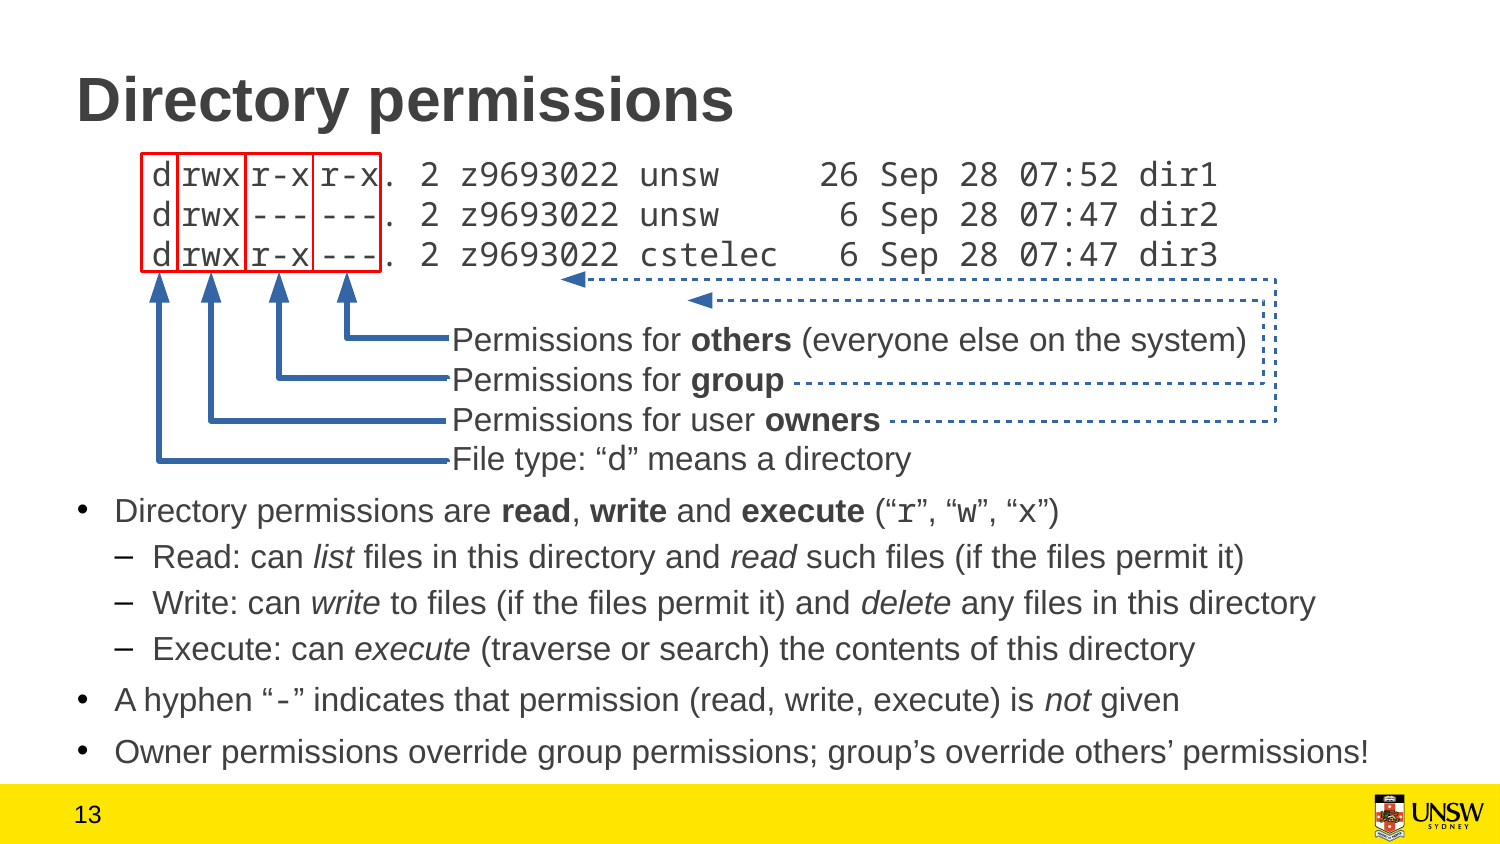

# Directory permissions
 	d rwx r-x r-x. 2 z9693022 unsw 26 Sep 28 07:52 dir1
	d rwx --- ---. 2 z9693022 unsw 6 Sep 28 07:47 dir2
	d rwx r-x ---. 2 z9693022 cstelec 6 Sep 28 07:47 dir3
					Permissions for others (everyone else on the system)
					Permissions for group
					Permissions for user owners
					File type: “d” means a directory
Directory permissions are read, write and execute (“r”, “w”, “x”)
Read: can list files in this directory and read such files (if the files permit it)
Write: can write to files (if the files permit it) and delete any files in this directory
Execute: can execute (traverse or search) the contents of this directory
A hyphen “-” indicates that permission (read, write, execute) is not given
Owner permissions override group permissions; group’s override others’ permissions!